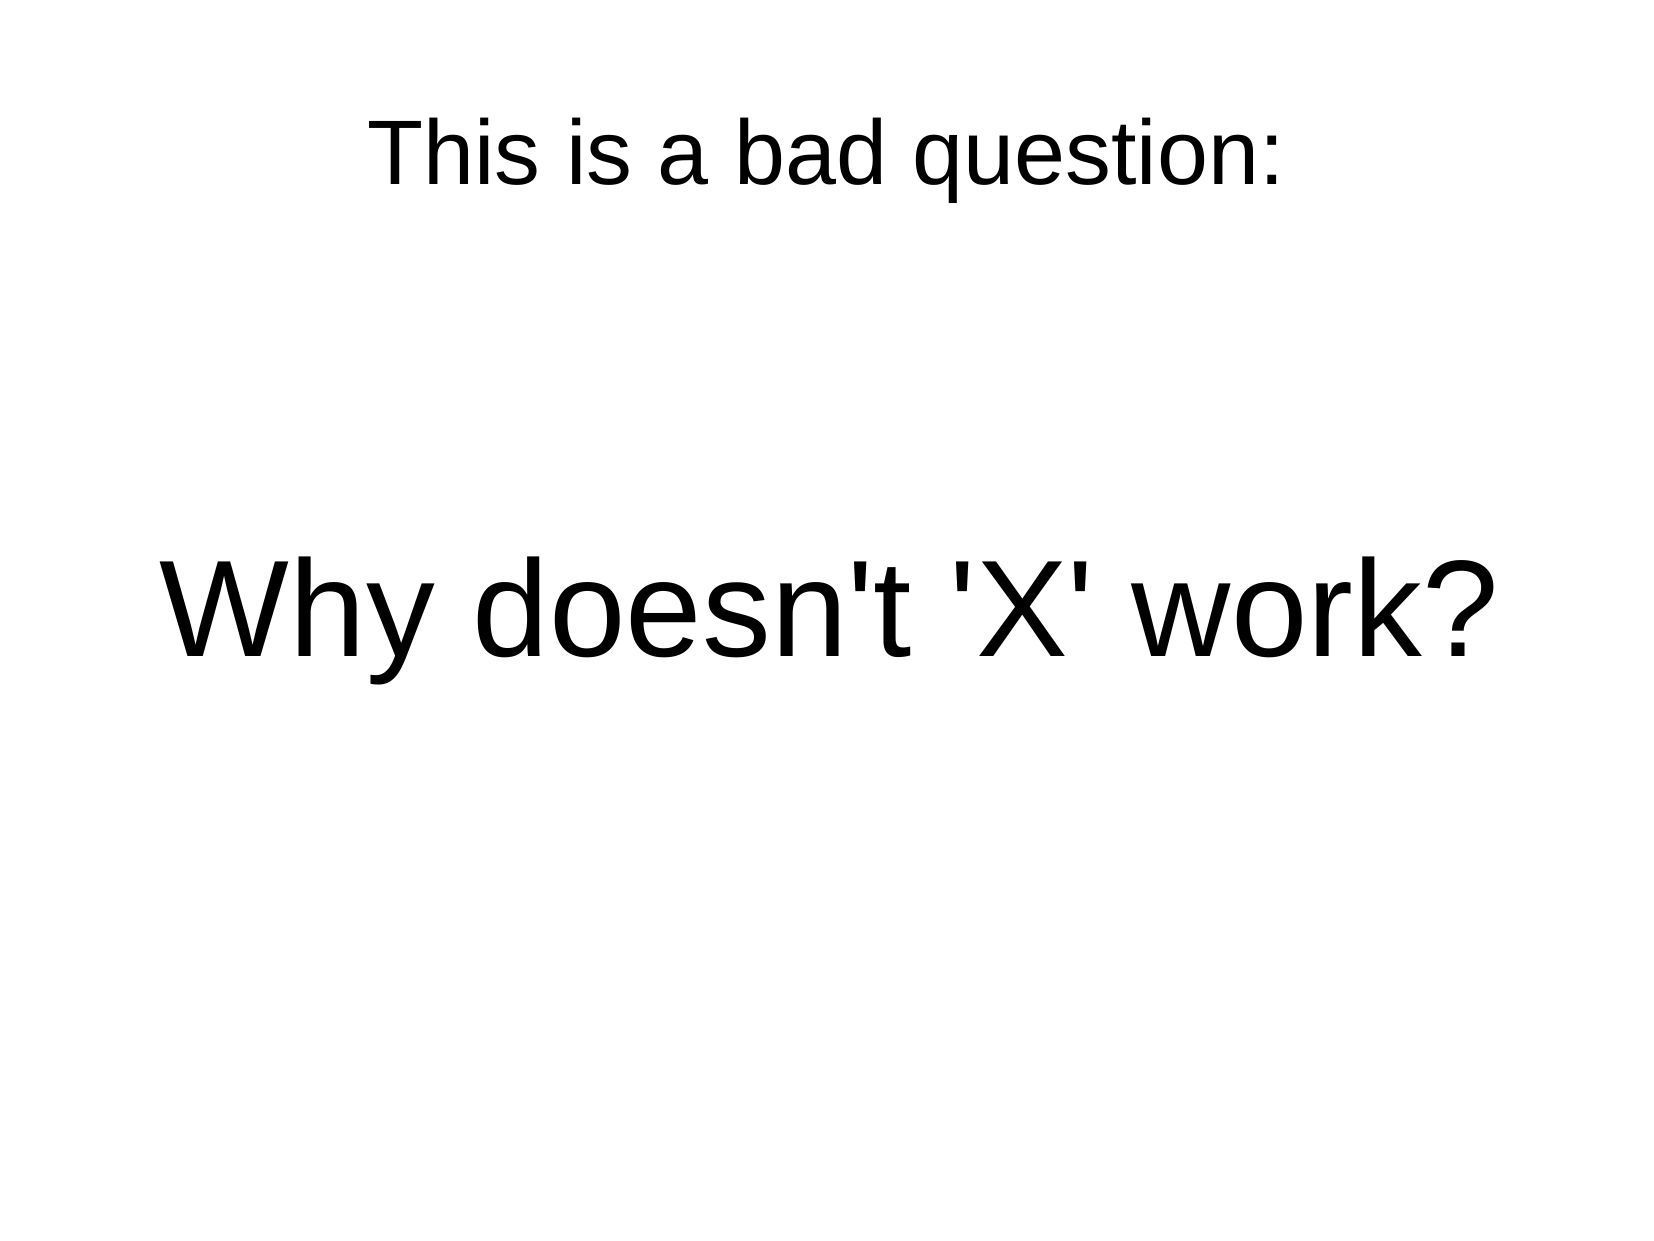

# This is a bad question:
Why doesn't 'X' work?